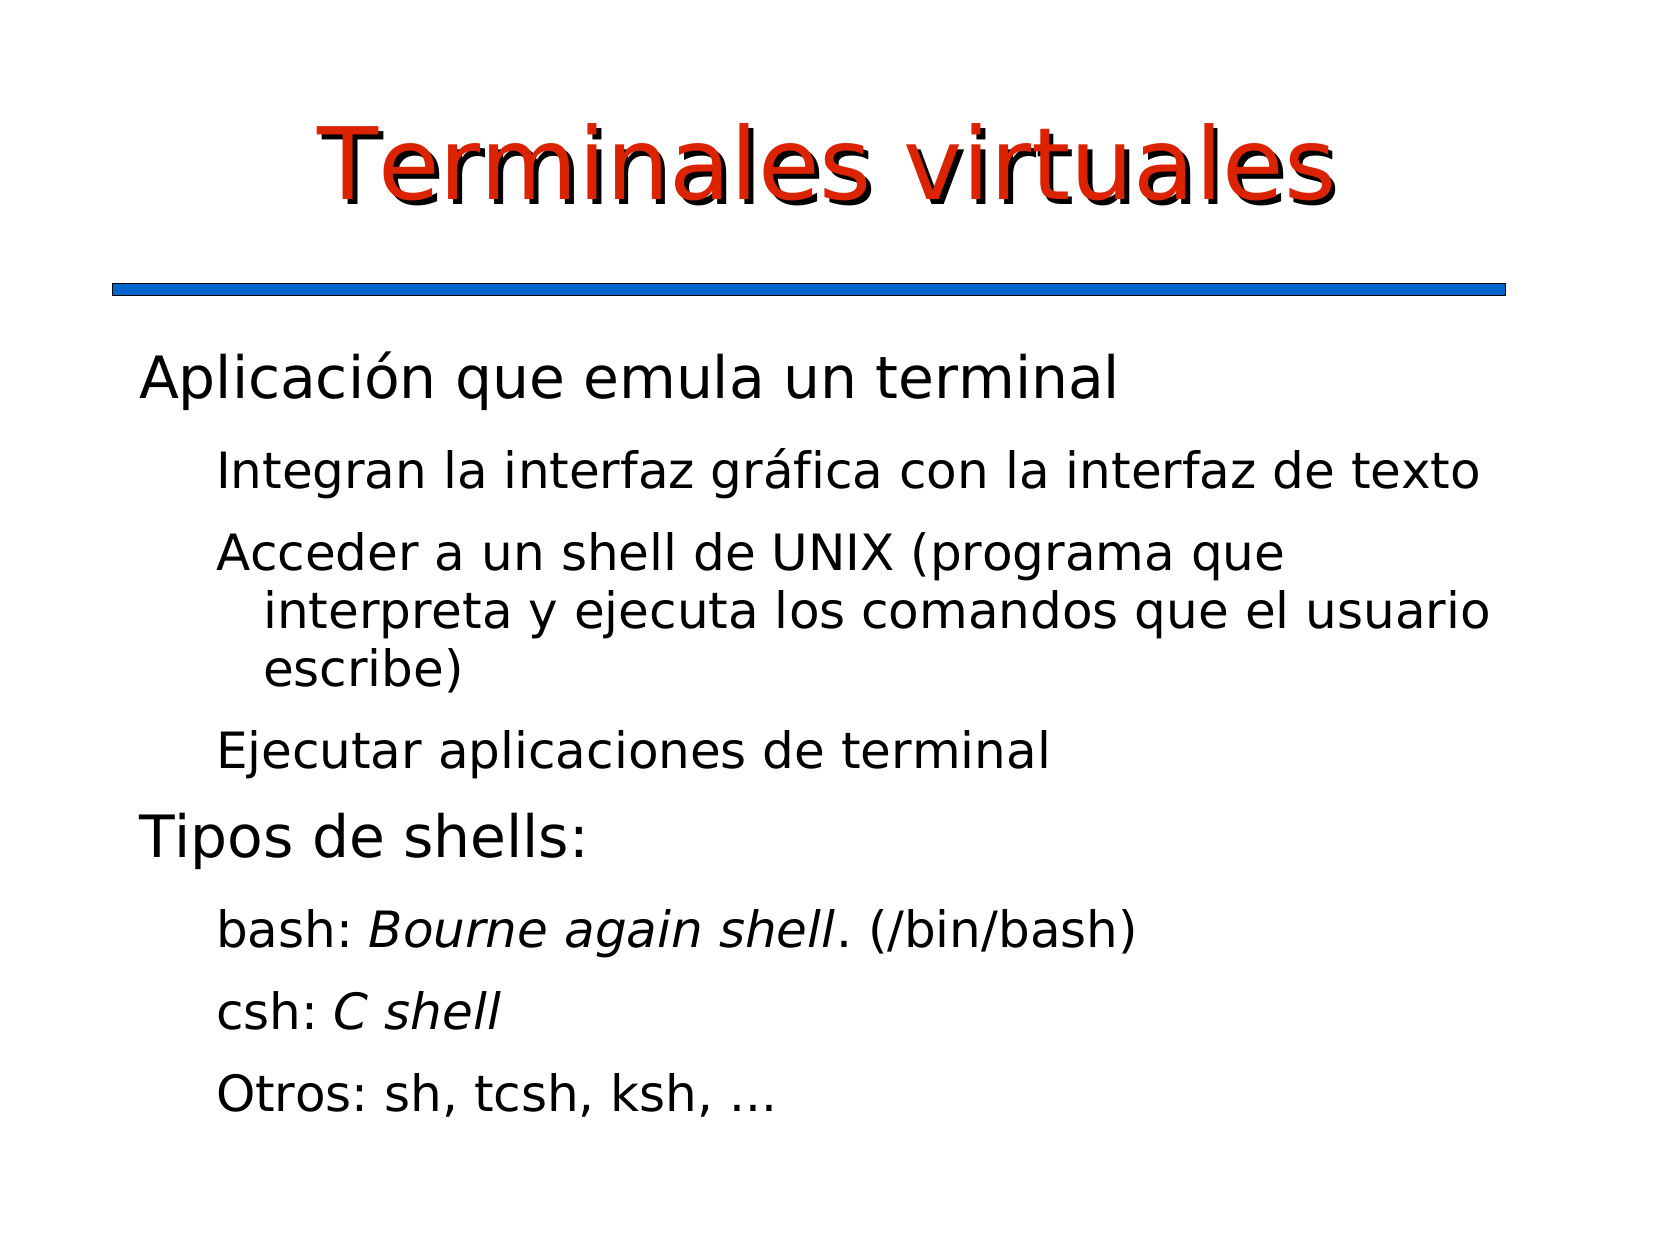

# Terminales virtuales
Aplicación que emula un terminal
Integran la interfaz gráfica con la interfaz de texto
Acceder a un shell de UNIX (programa que interpreta y ejecuta los comandos que el usuario escribe)
Ejecutar aplicaciones de terminal
Tipos de shells:
bash: Bourne again shell. (/bin/bash)
csh: C shell
Otros: sh, tcsh, ksh, ...